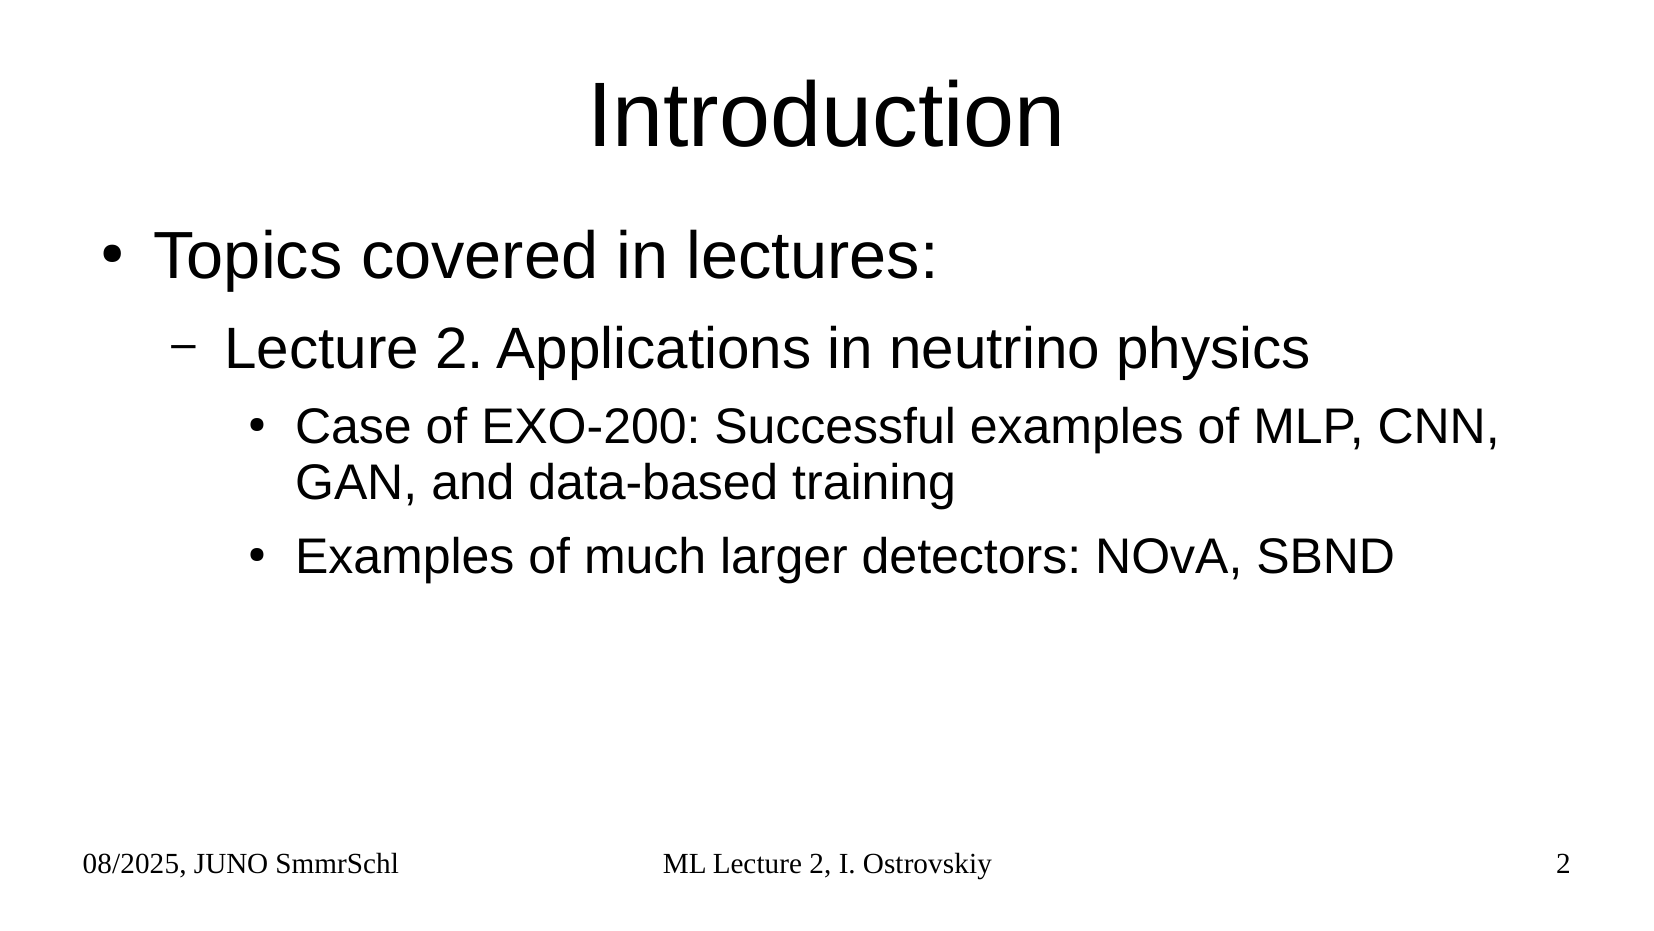

# Introduction
Topics covered in lectures:
Lecture 2. Applications in neutrino physics
Case of EXO-200: Successful examples of MLP, CNN, GAN, and data-based training
Examples of much larger detectors: NOvA, SBND
08/2025, JUNO SmmrSchl
ML Lecture 2, I. Ostrovskiy
2